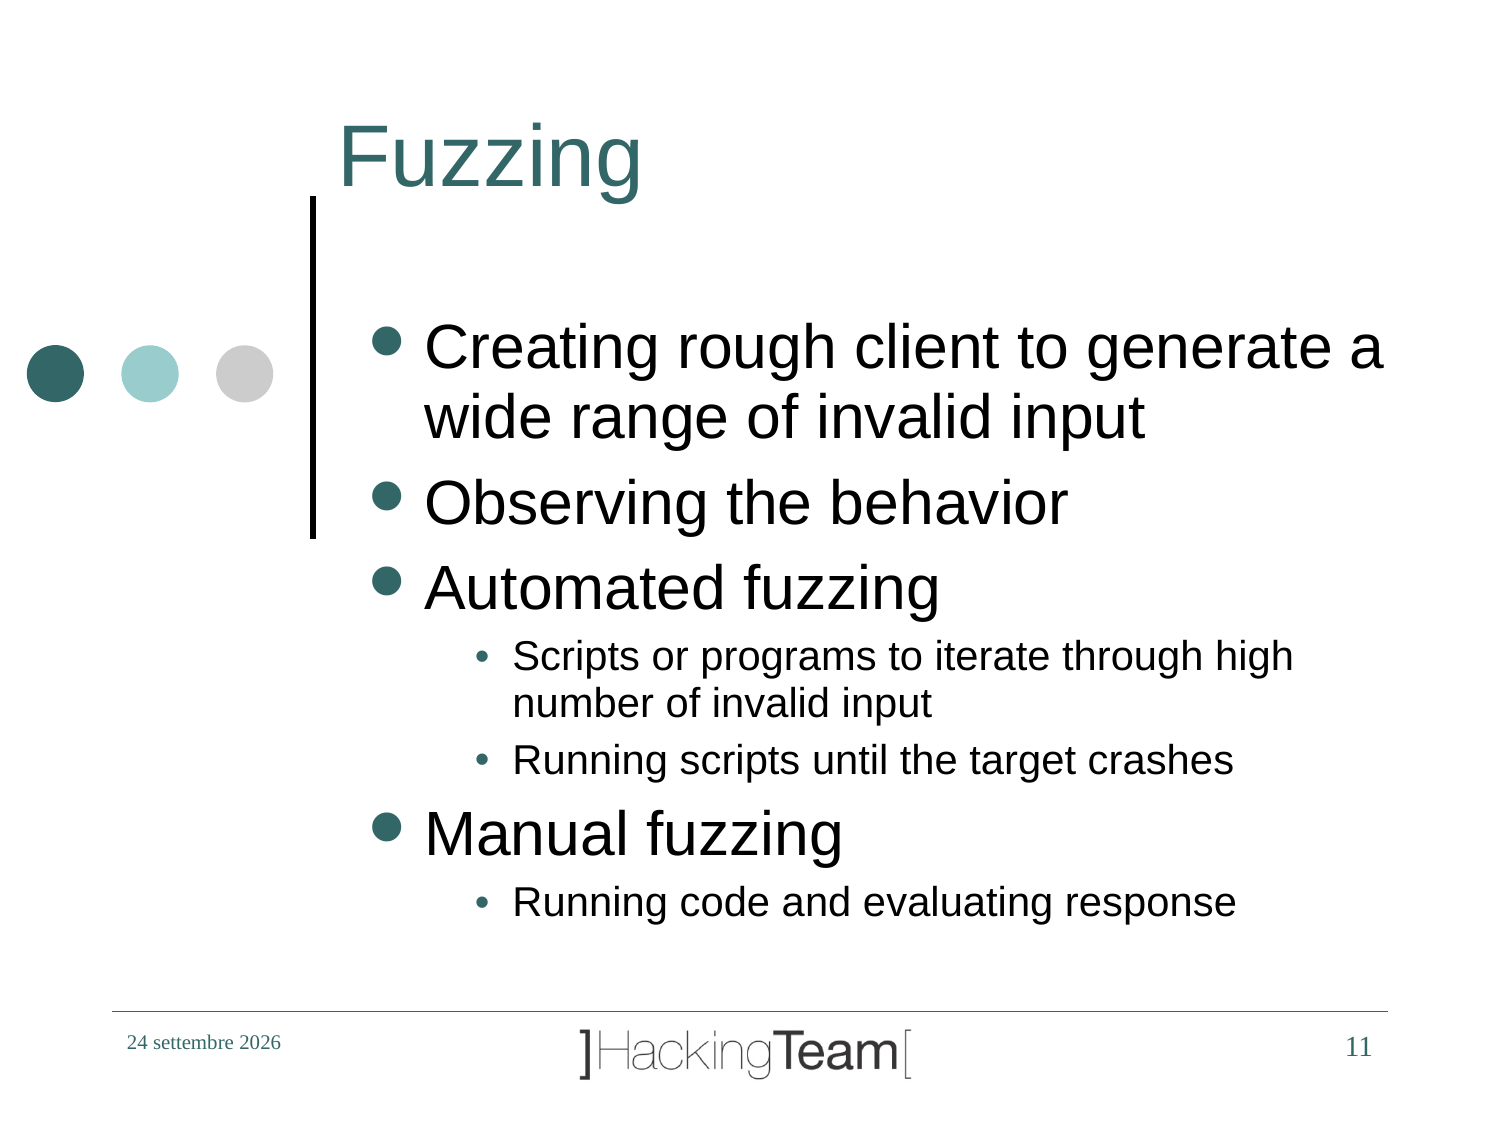

# Fuzzing
Creating rough client to generate a wide range of invalid input
Observing the behavior
Automated fuzzing
Scripts or programs to iterate through high number of invalid input
Running scripts until the target crashes
Manual fuzzing
Running code and evaluating response
11